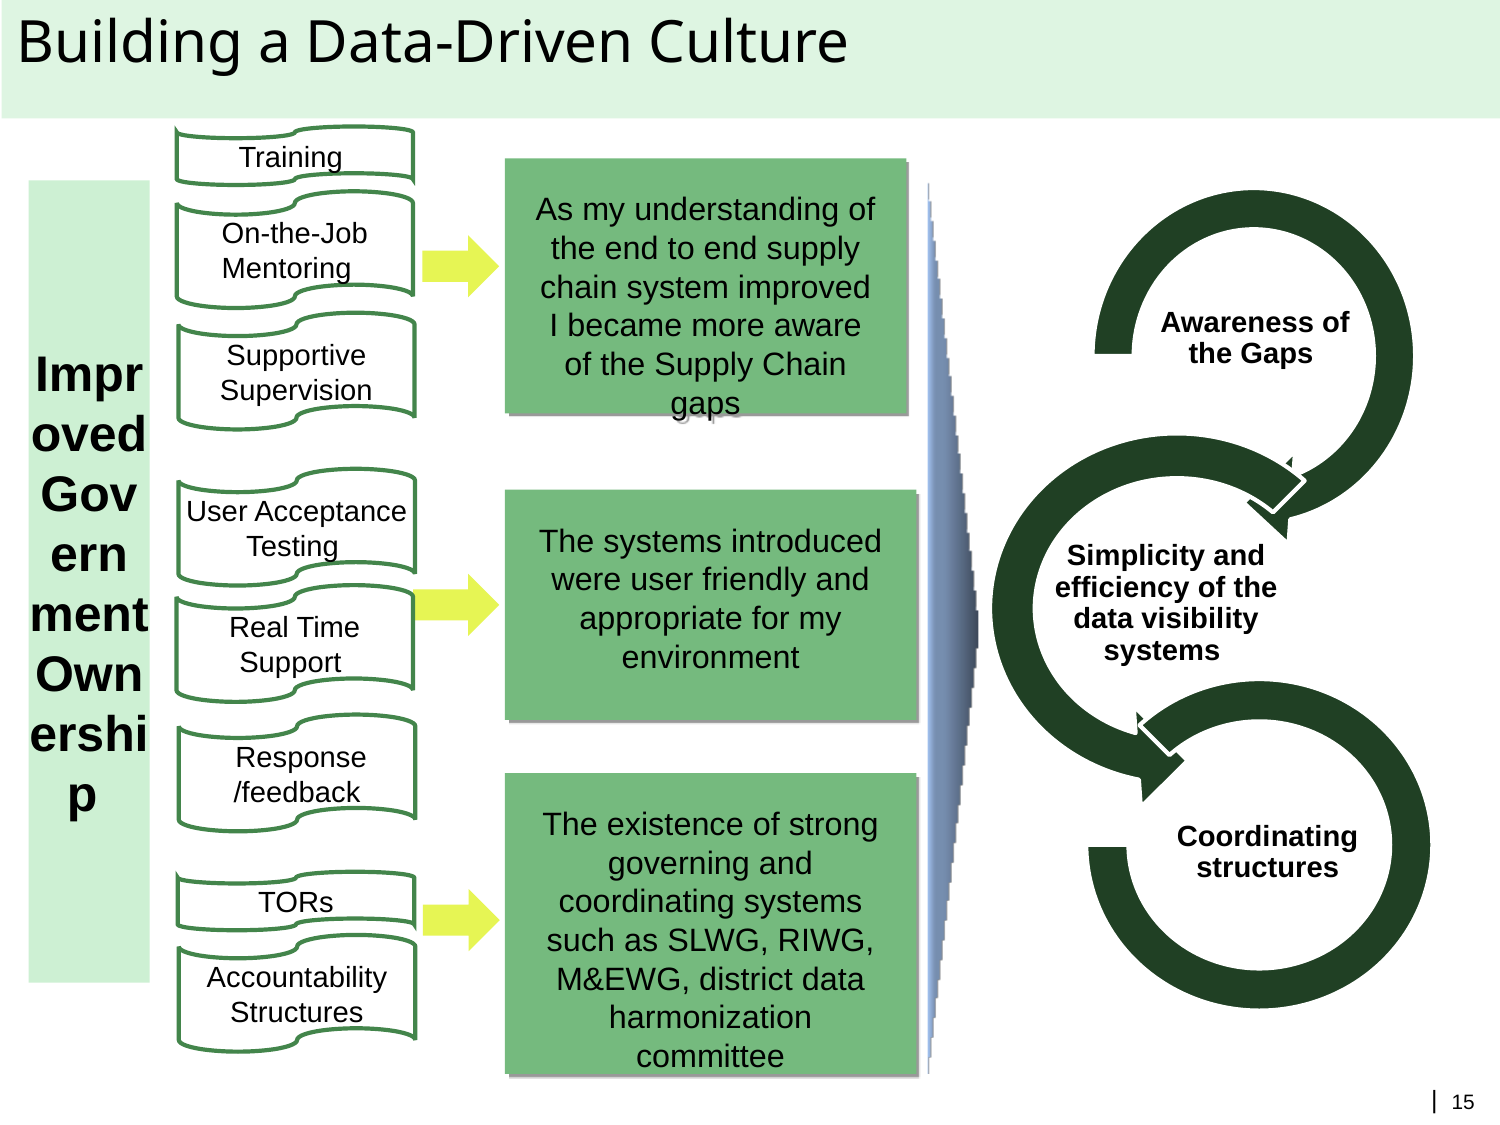

Building a Data-Driven Culture
Training
As my understanding of the end to end supply chain system improved I became more aware of the Supply Chain gaps
Awareness of the Gaps
Simplicity and efficiency of the data visibility systems
Coordinating structures
Improved Government Ownership
On-the-Job Mentoring
Supportive Supervision
User Acceptance Testing
The systems introduced were user friendly and appropriate for my environment
Real Time Support
 Response
/feedback
The existence of strong governing and coordinating systems such as SLWG, RIWG, M&EWG, district data harmonization committee
TORs
Accountability Structures